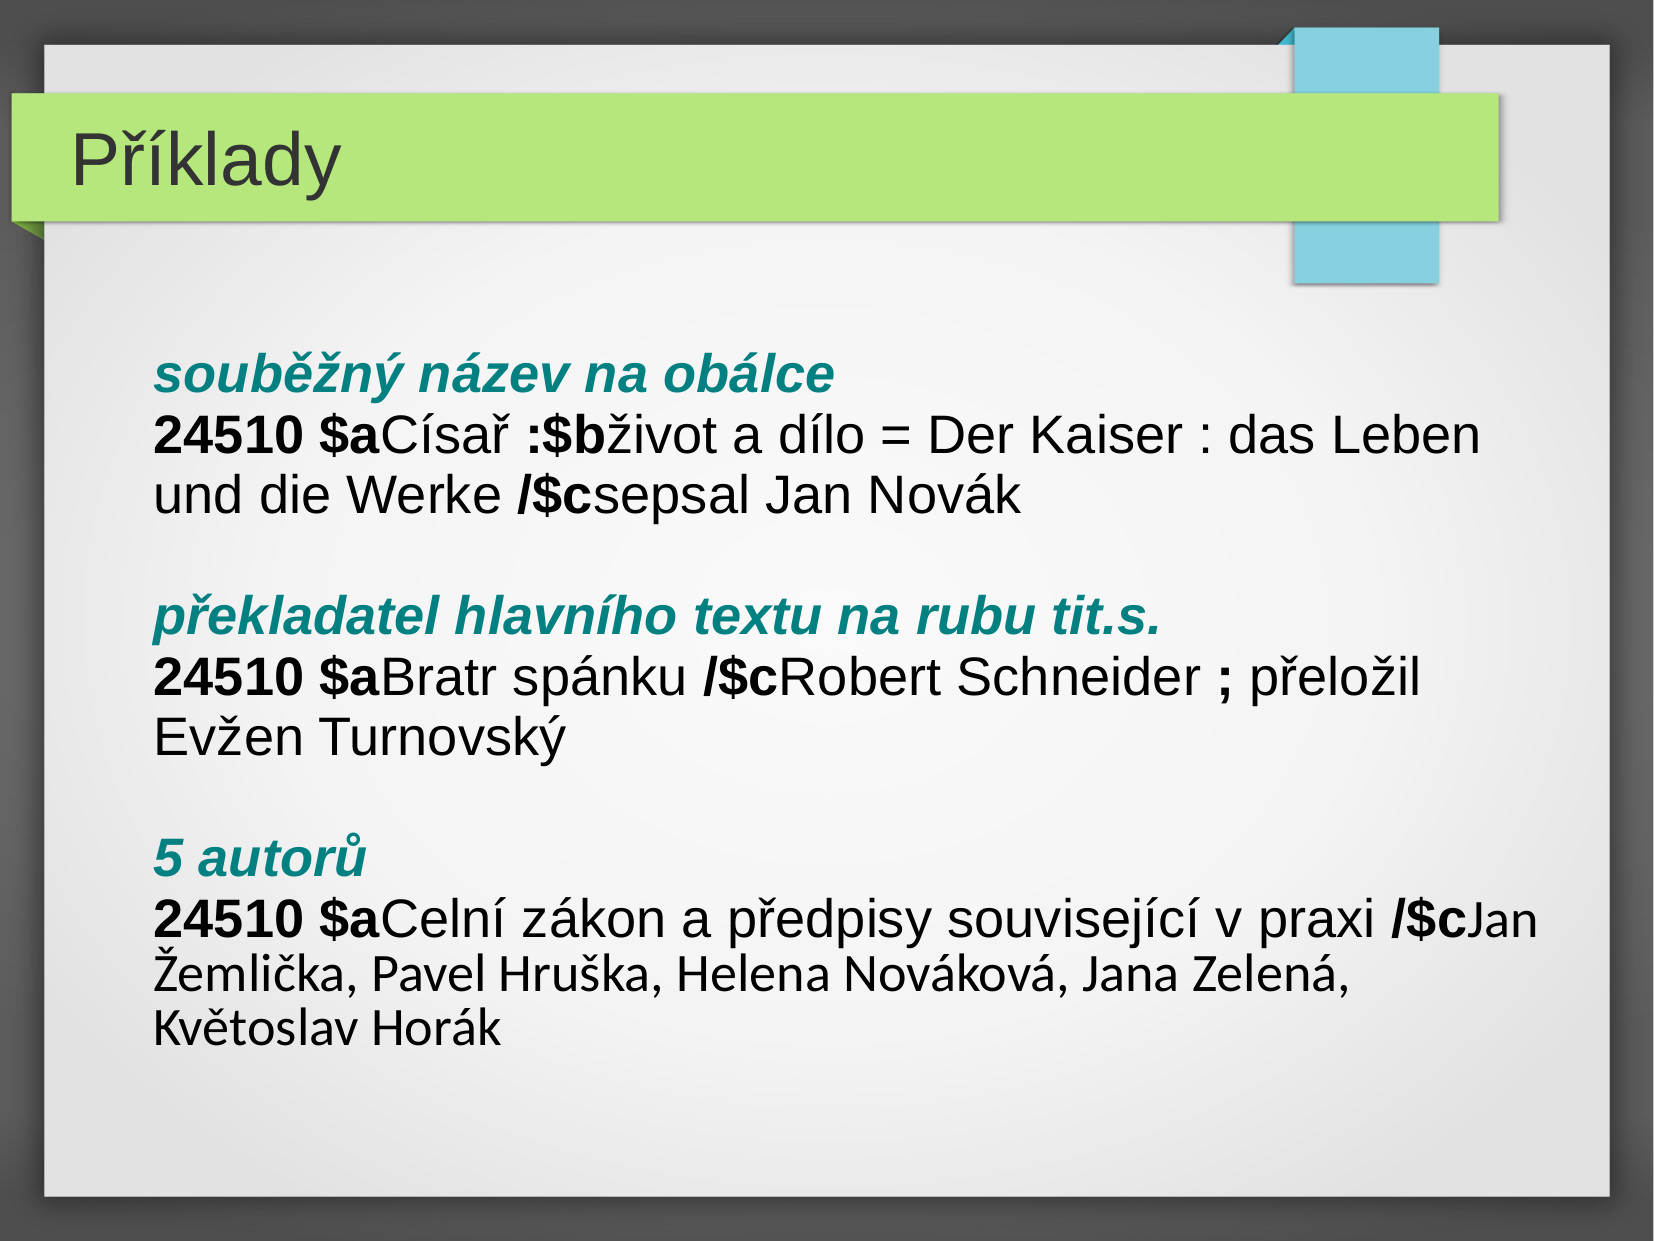

# Příklady
souběžný název na obálce
24510 $aCísař :$bživot a dílo = Der Kaiser : das Leben und die Werke /$csepsal Jan Novák
překladatel hlavního textu na rubu tit.s.
24510 $aBratr spánku /$cRobert Schneider ; přeložil Evžen Turnovský
5 autorů
24510 $aCelní zákon a předpisy související v praxi /$cJan Žemlička, Pavel Hruška, Helena Nováková, Jana Zelená, Květoslav Horák